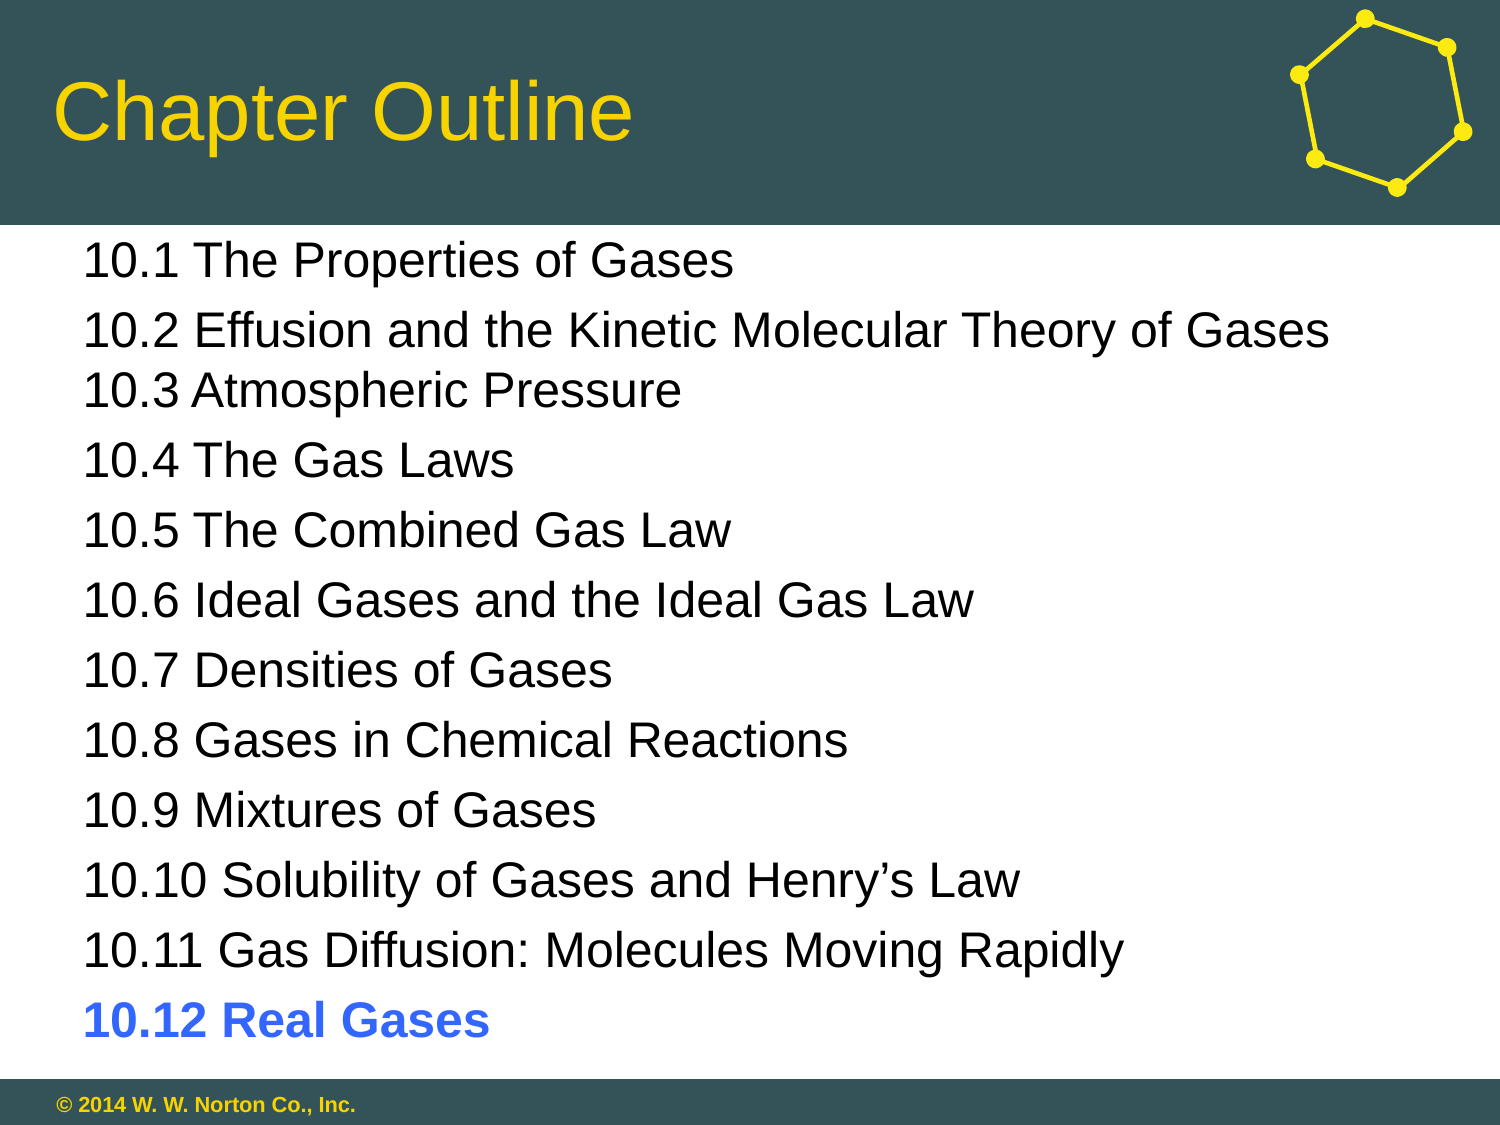

# Chapter Outline
10.1 The Properties of Gases
10.2 Effusion and the Kinetic Molecular Theory of Gases
10.3 Atmospheric Pressure
10.4 The Gas Laws
10.5 The Combined Gas Law
10.6 Ideal Gases and the Ideal Gas Law
10.7 Densities of Gases
10.8 Gases in Chemical Reactions
10.9 Mixtures of Gases
10.10 Solubility of Gases and Henry’s Law
10.11 Gas Diffusion: Molecules Moving Rapidly
10.12 Real Gases